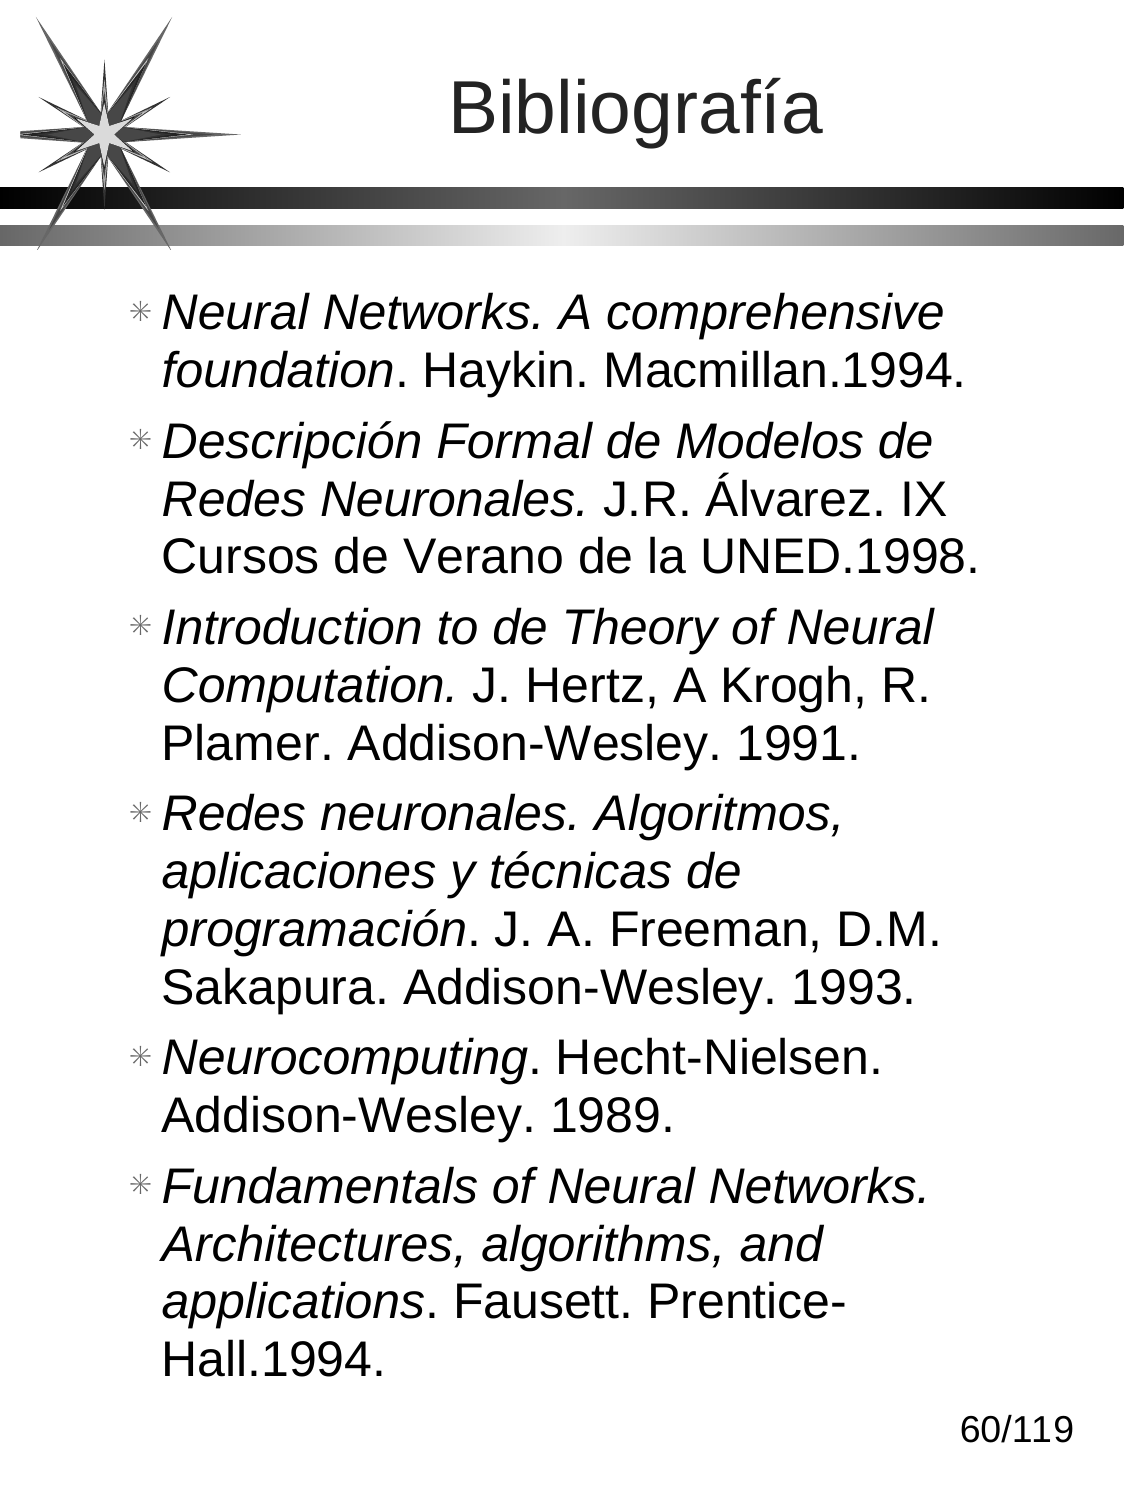

# Bibliografía
Neural Networks. A comprehensive foundation. Haykin. Macmillan.1994.
Descripción Formal de Modelos de Redes Neuronales. J.R. Álvarez. IX Cursos de Verano de la UNED.1998.
Introduction to de Theory of Neural Computation. J. Hertz, A Krogh, R. Plamer. Addison-Wesley. 1991.
Redes neuronales. Algoritmos, aplicaciones y técnicas de programación. J. A. Freeman, D.M. Sakapura. Addison-Wesley. 1993.
Neurocomputing. Hecht-Nielsen. Addison-Wesley. 1989.
Fundamentals of Neural Networks. Architectures, algorithms, and applications. Fausett. Prentice-Hall.1994.